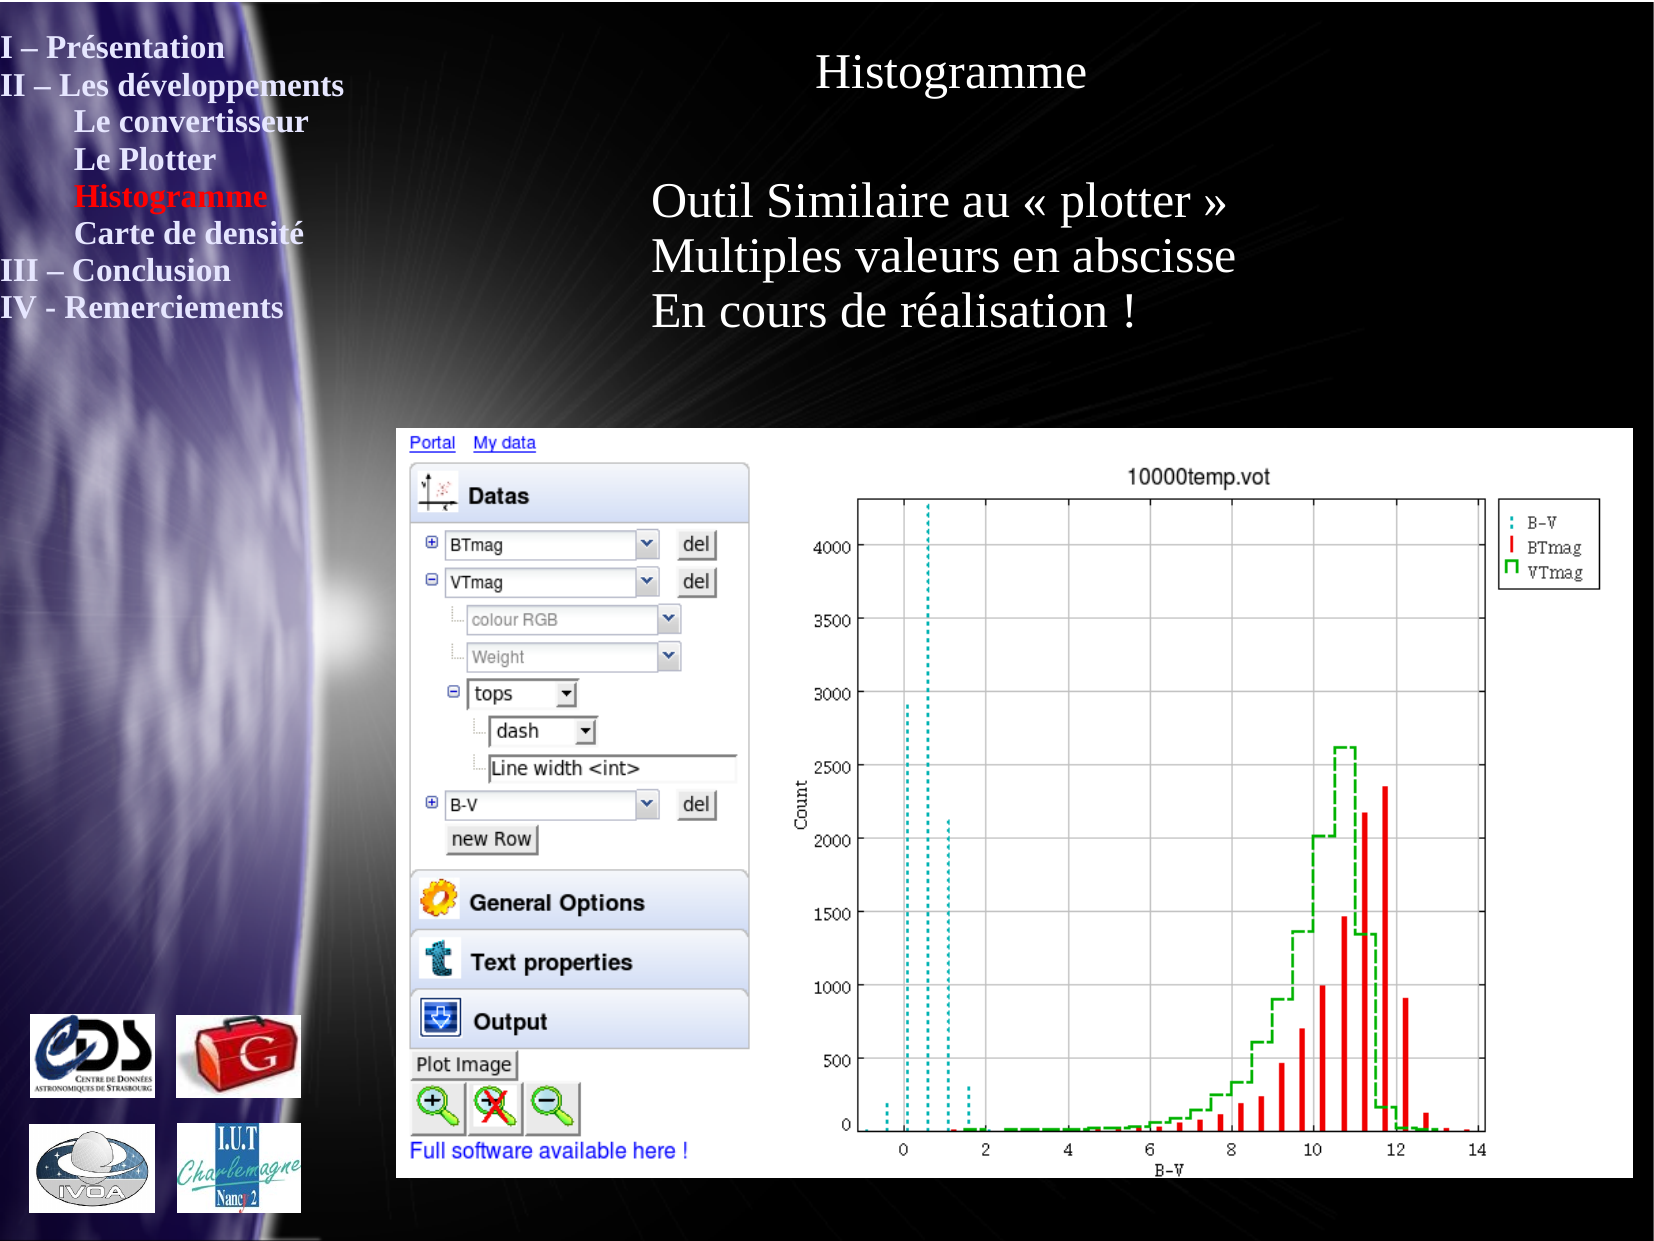

# I – Présentation II – Les développements Le convertisseur Le Plotter Histogramme Carte de densité III – Conclusion IV - Remerciements
Histogramme
 Outil Similaire au « plotter »
 Multiples valeurs en abscisse
 En cours de réalisation !